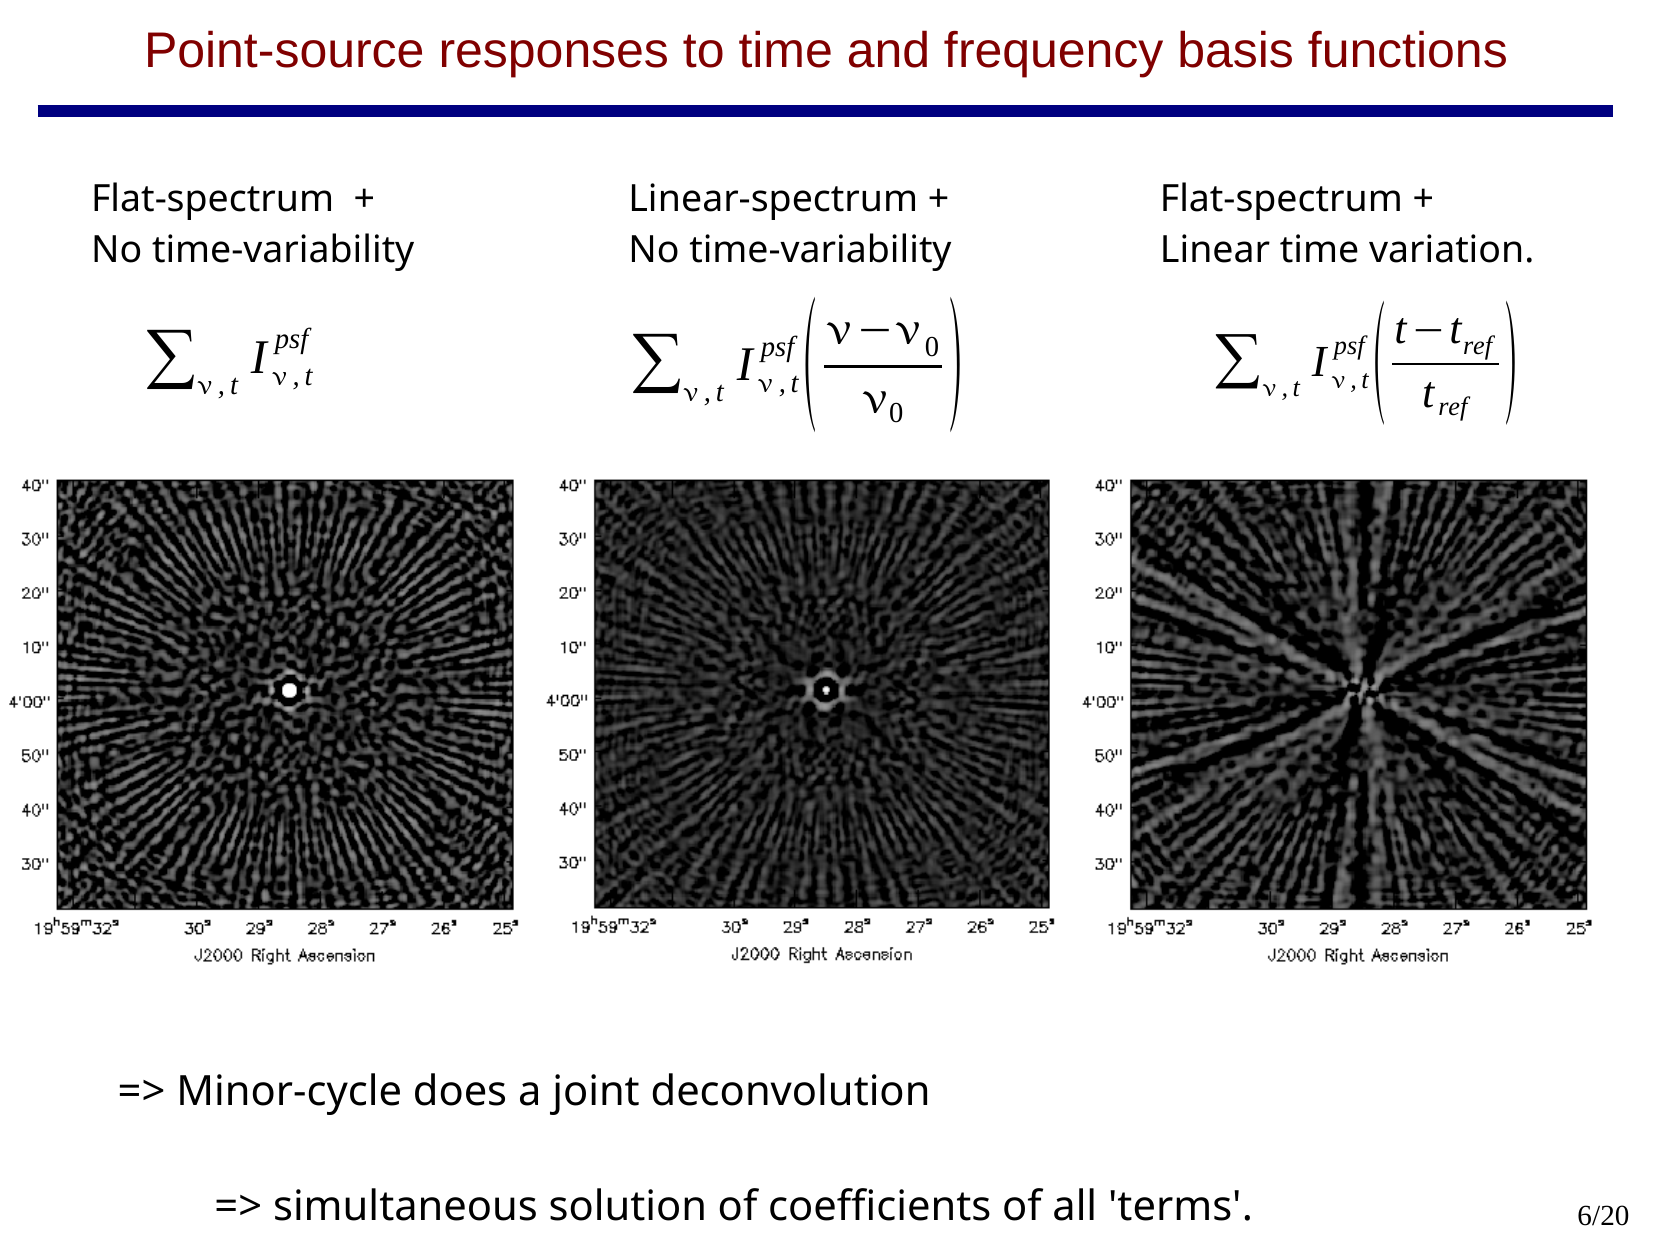

# Point-source responses to time and frequency basis functions
Flat-spectrum +
No time-variability
Linear-spectrum +
No time-variability
Flat-spectrum +
Linear time variation.
=> Minor-cycle does a joint deconvolution
 => simultaneous solution of coefficients of all 'terms'.
6